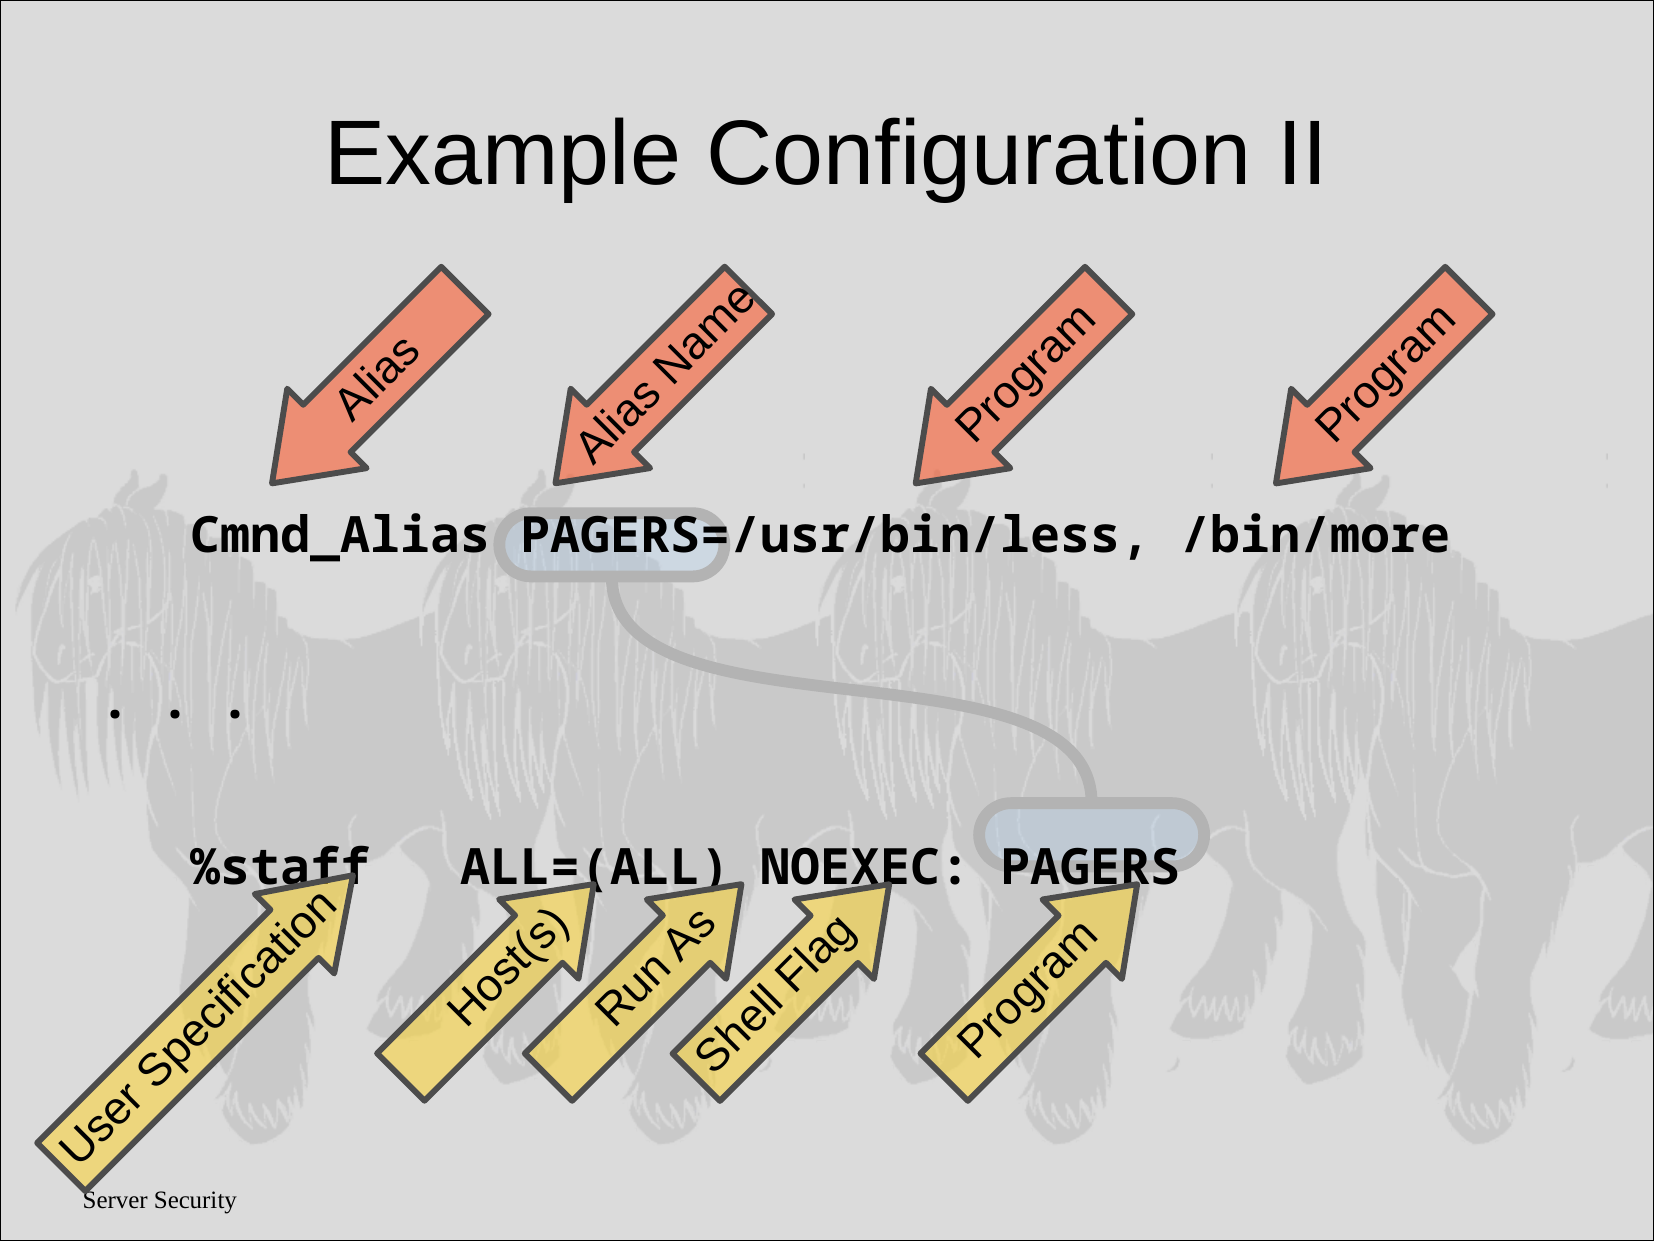

# Example Configuration II
 Cmnd_Alias PAGERS=/usr/bin/less, /bin/more
. . .
 %staff ALL=(ALL) NOEXEC: PAGERS
Alias Name
Alias
Program
Program
Host(s)
Run As
Program
Shell Flag
User Specification